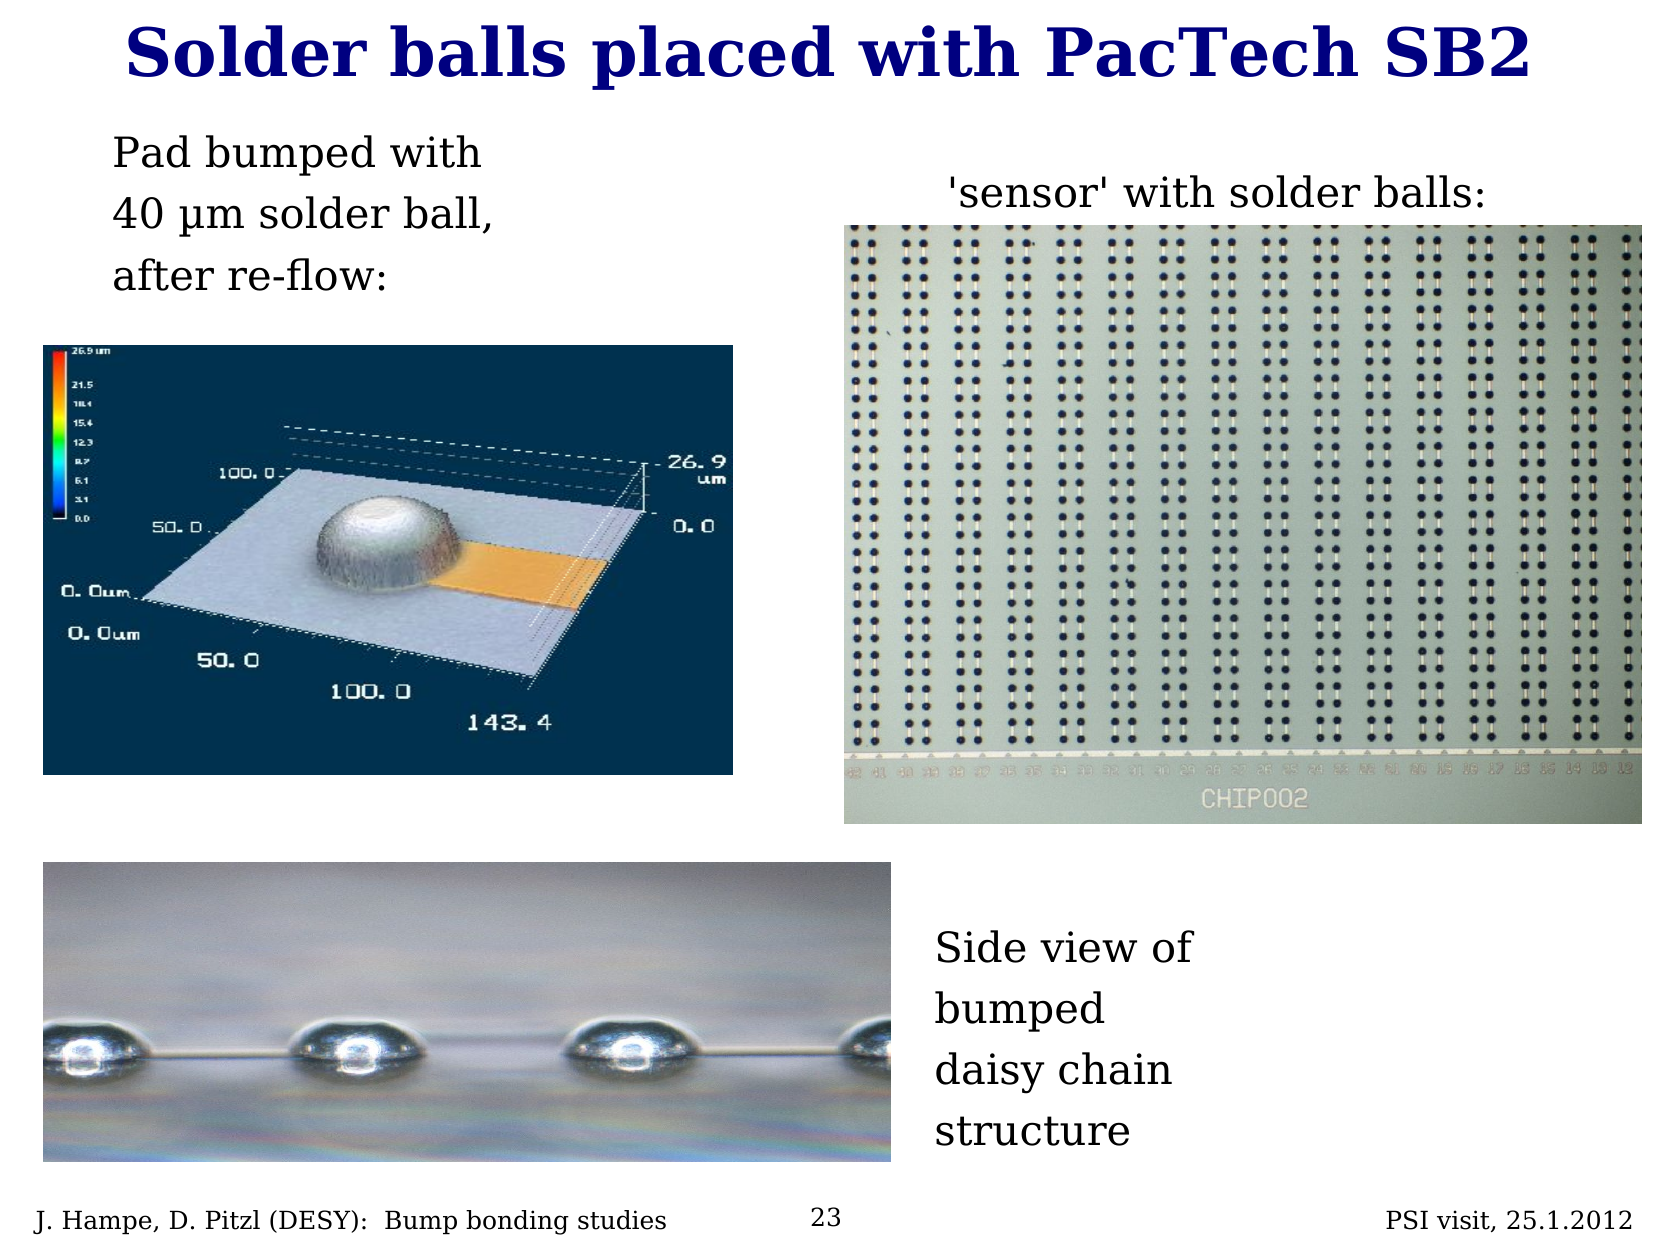

# Solder balls placed with PacTech SB2
Pad bumped with
40 µm solder ball,
after re-flow:
'sensor' with solder balls:
Side view of bumped
daisy chain structure